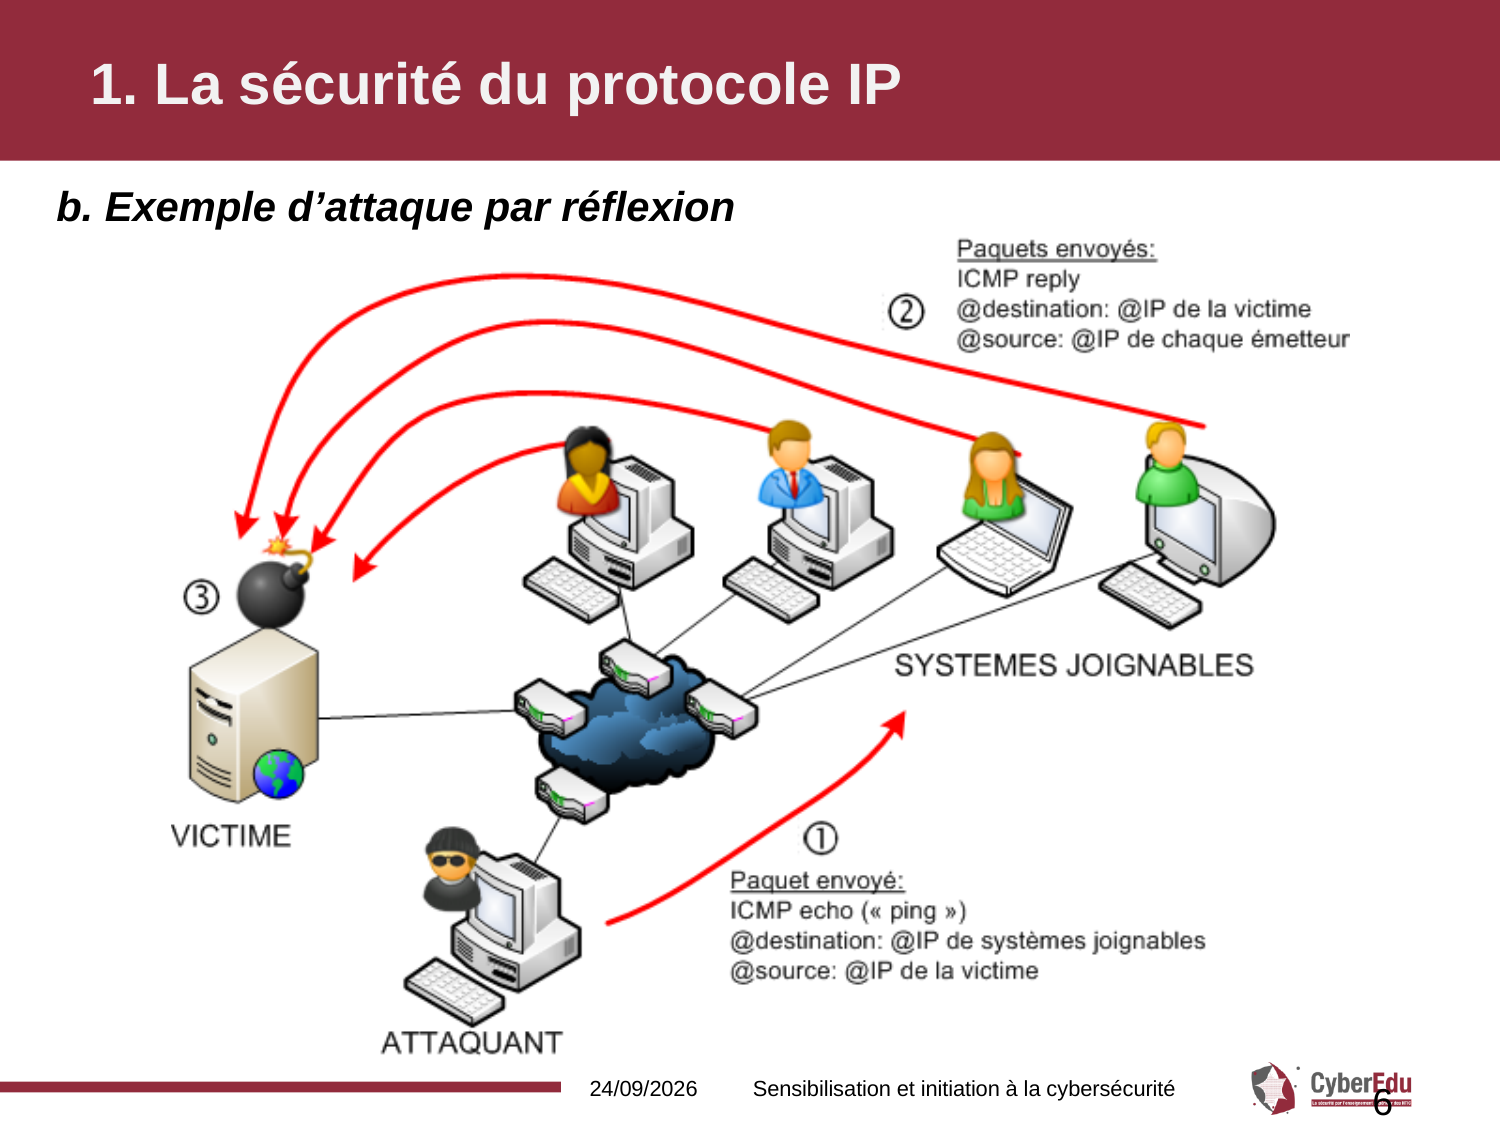

# 1. La sécurité du protocole IP
b. Exemple d’attaque par réflexion
Sensibilisation et initiation à la cybersécurité